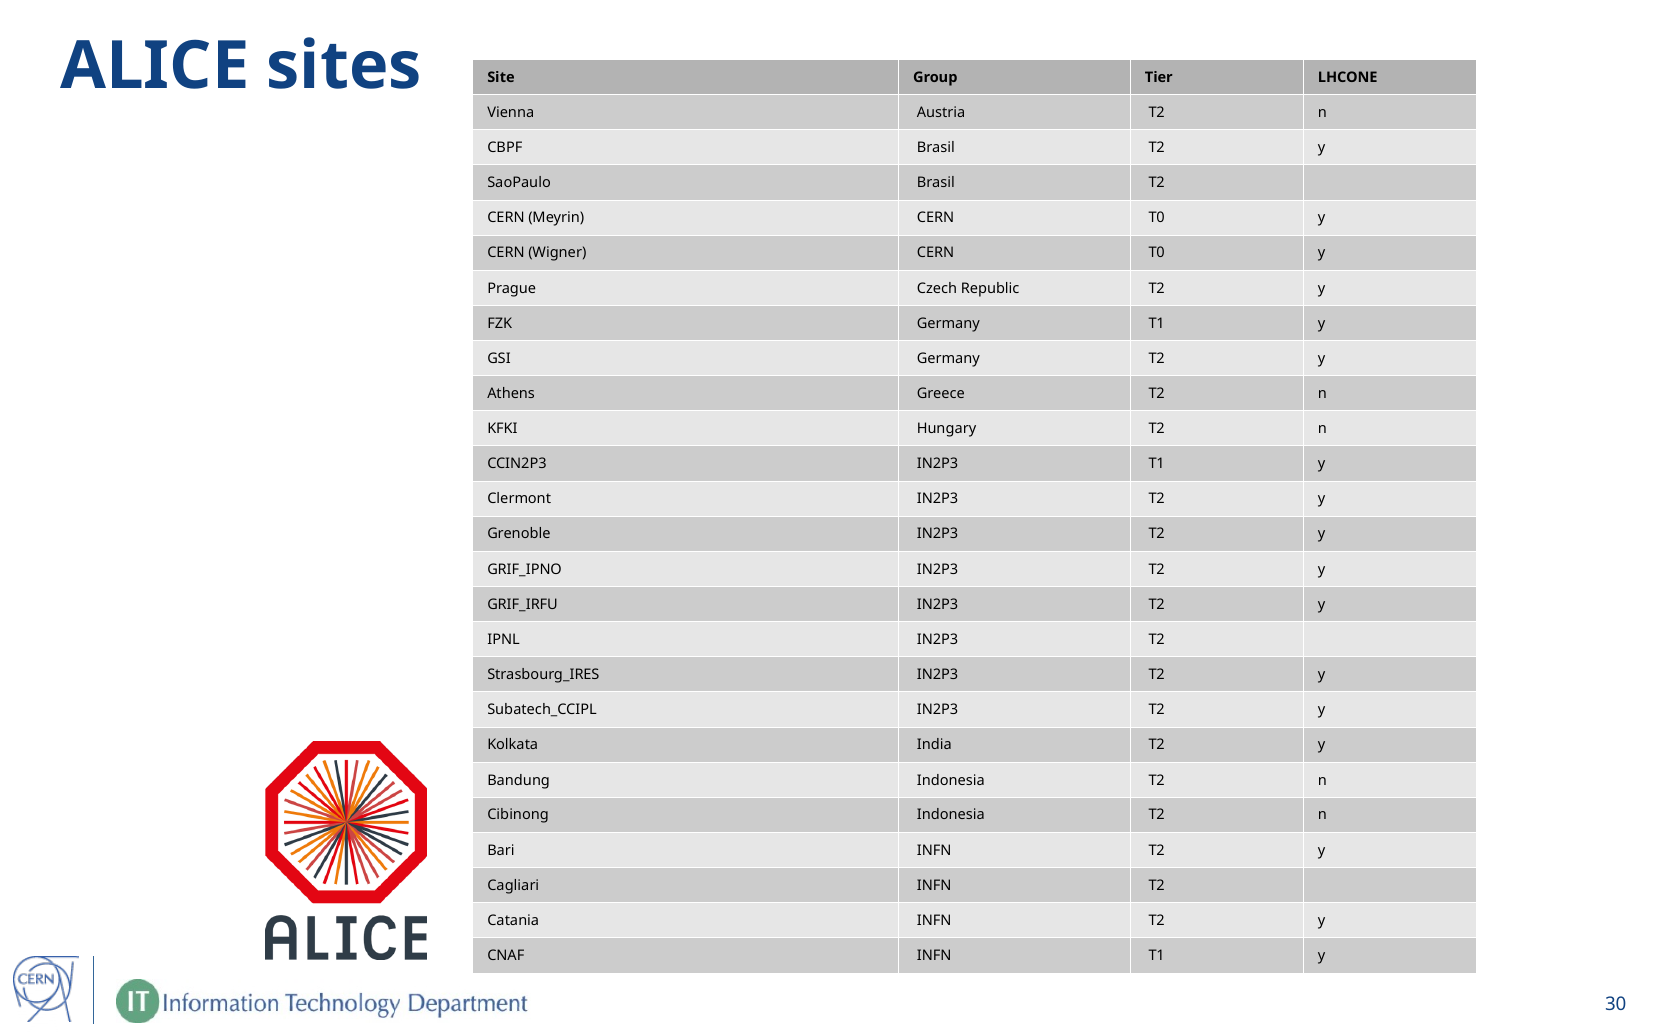

# ALICE sites
| Site | Group | Tier | LHCONE |
| --- | --- | --- | --- |
| Vienna | Austria | T2 | n |
| CBPF | Brasil | T2 | y |
| SaoPaulo | Brasil | T2 | |
| CERN (Meyrin) | CERN | T0 | y |
| CERN (Wigner) | CERN | T0 | y |
| Prague | Czech Republic | T2 | y |
| FZK | Germany | T1 | y |
| GSI | Germany | T2 | y |
| Athens | Greece | T2 | n |
| KFKI | Hungary | T2 | n |
| CCIN2P3 | IN2P3 | T1 | y |
| Clermont | IN2P3 | T2 | y |
| Grenoble | IN2P3 | T2 | y |
| GRIF\_IPNO | IN2P3 | T2 | y |
| GRIF\_IRFU | IN2P3 | T2 | y |
| IPNL | IN2P3 | T2 | |
| Strasbourg\_IRES | IN2P3 | T2 | y |
| Subatech\_CCIPL | IN2P3 | T2 | y |
| Kolkata | India | T2 | y |
| Bandung | Indonesia | T2 | n |
| Cibinong | Indonesia | T2 | n |
| Bari | INFN | T2 | y |
| Cagliari | INFN | T2 | |
| Catania | INFN | T2 | y |
| CNAF | INFN | T1 | y |